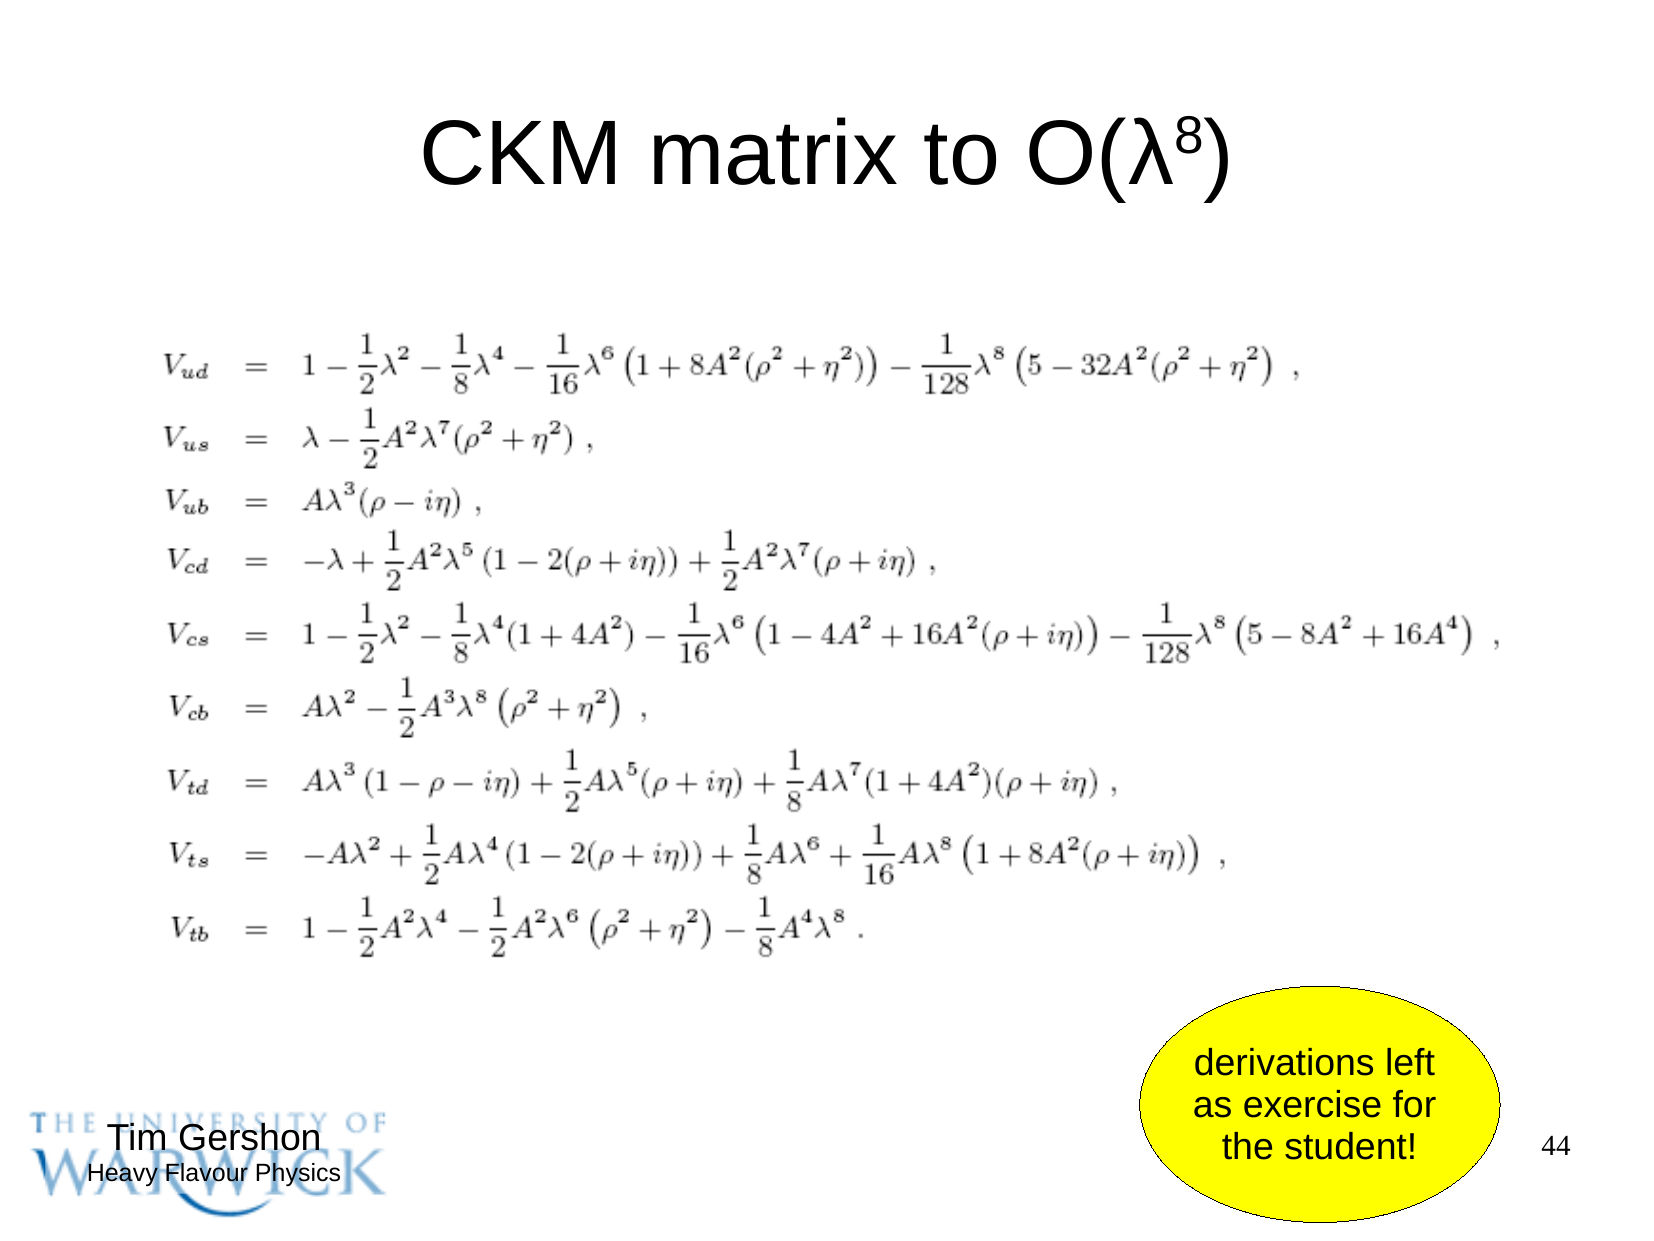

# CKM matrix to O(λ8)
derivations left
as exercise for
the student!
Tim Gershon
Heavy Flavour Physics
44